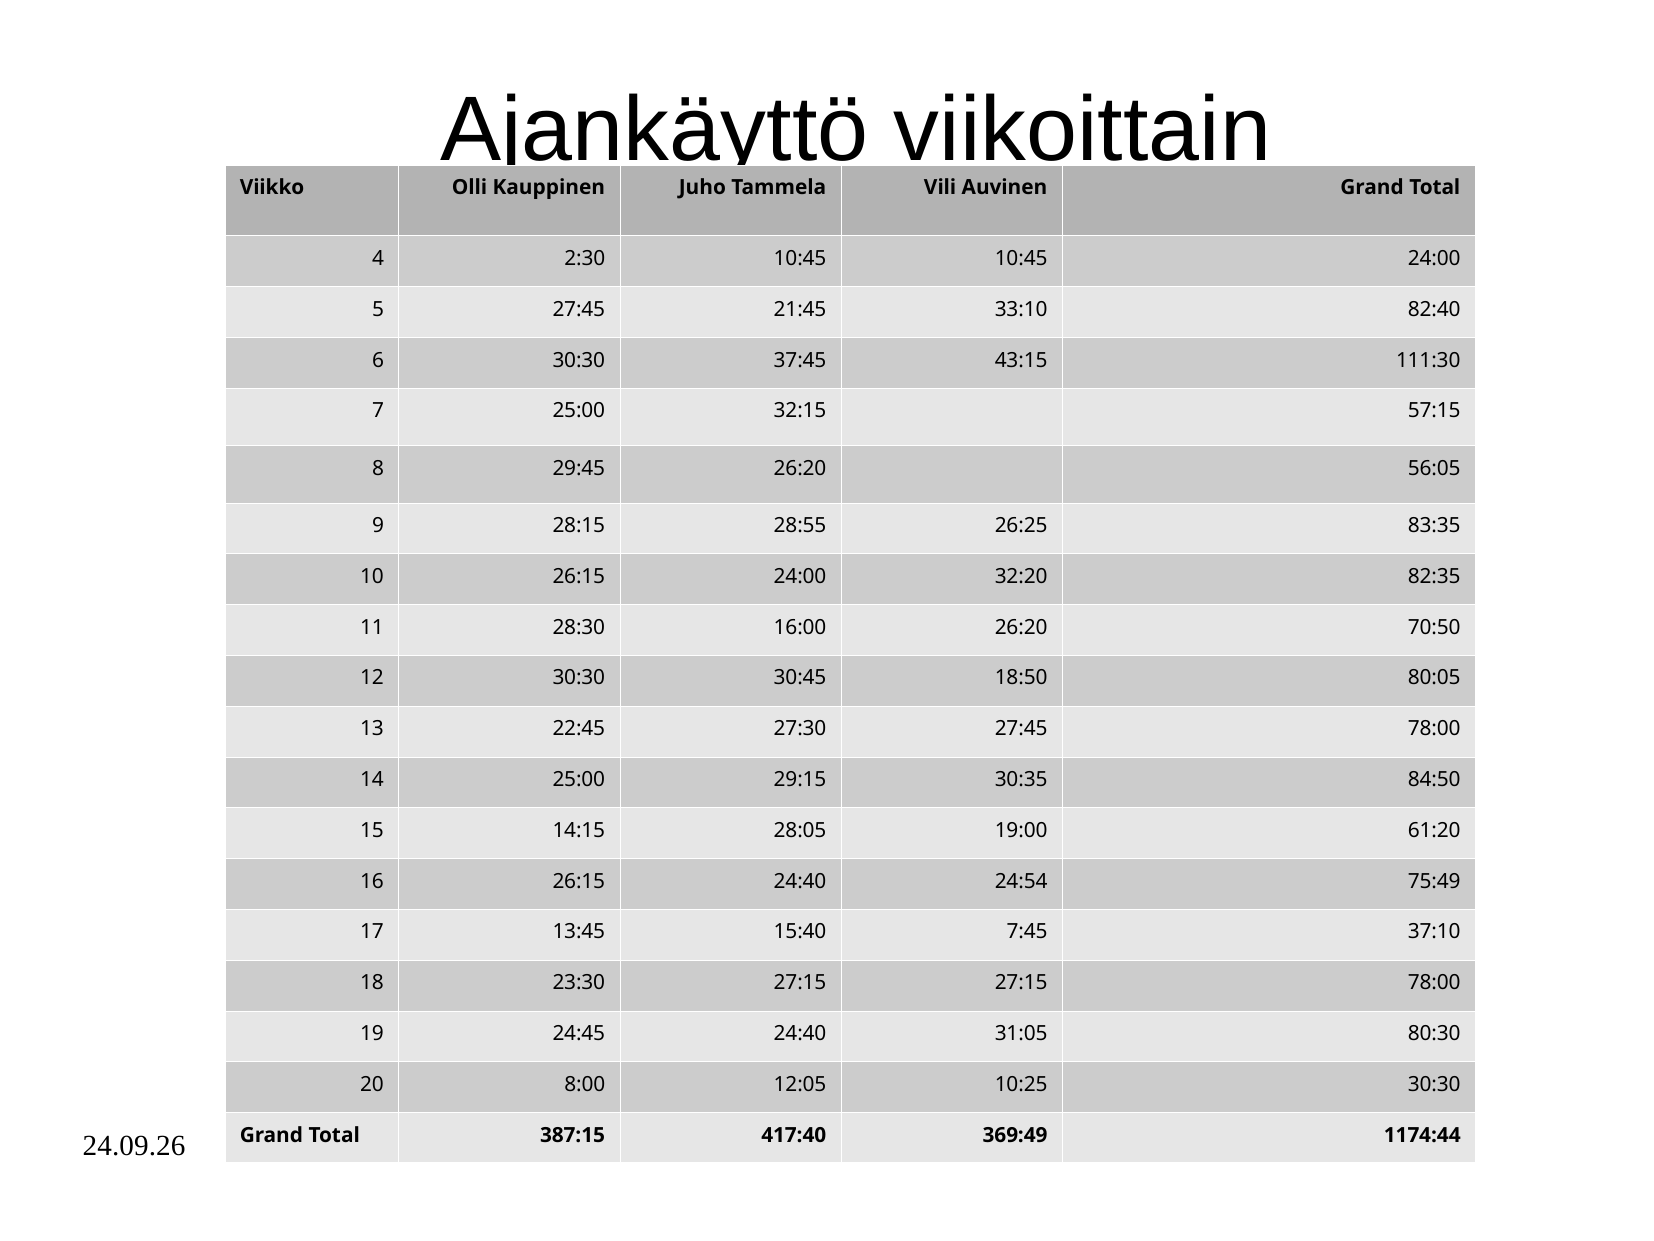

# Ajankäyttö viikoittain
| Viikko | Olli Kauppinen | Juho Tammela | Vili Auvinen | Grand Total |
| --- | --- | --- | --- | --- |
| 4 | 2:30 | 10:45 | 10:45 | 24:00 |
| 5 | 27:45 | 21:45 | 33:10 | 82:40 |
| 6 | 30:30 | 37:45 | 43:15 | 111:30 |
| 7 | 25:00 | 32:15 | | 57:15 |
| 8 | 29:45 | 26:20 | | 56:05 |
| 9 | 28:15 | 28:55 | 26:25 | 83:35 |
| 10 | 26:15 | 24:00 | 32:20 | 82:35 |
| 11 | 28:30 | 16:00 | 26:20 | 70:50 |
| 12 | 30:30 | 30:45 | 18:50 | 80:05 |
| 13 | 22:45 | 27:30 | 27:45 | 78:00 |
| 14 | 25:00 | 29:15 | 30:35 | 84:50 |
| 15 | 14:15 | 28:05 | 19:00 | 61:20 |
| 16 | 26:15 | 24:40 | 24:54 | 75:49 |
| 17 | 13:45 | 15:40 | 7:45 | 37:10 |
| 18 | 23:30 | 27:15 | 27:15 | 78:00 |
| 19 | 24:45 | 24:40 | 31:05 | 80:30 |
| 20 | 8:00 | 12:05 | 10:25 | 30:30 |
| Grand Total | 387:15 | 417:40 | 369:49 | 1174:44 |
Parsi-projekti